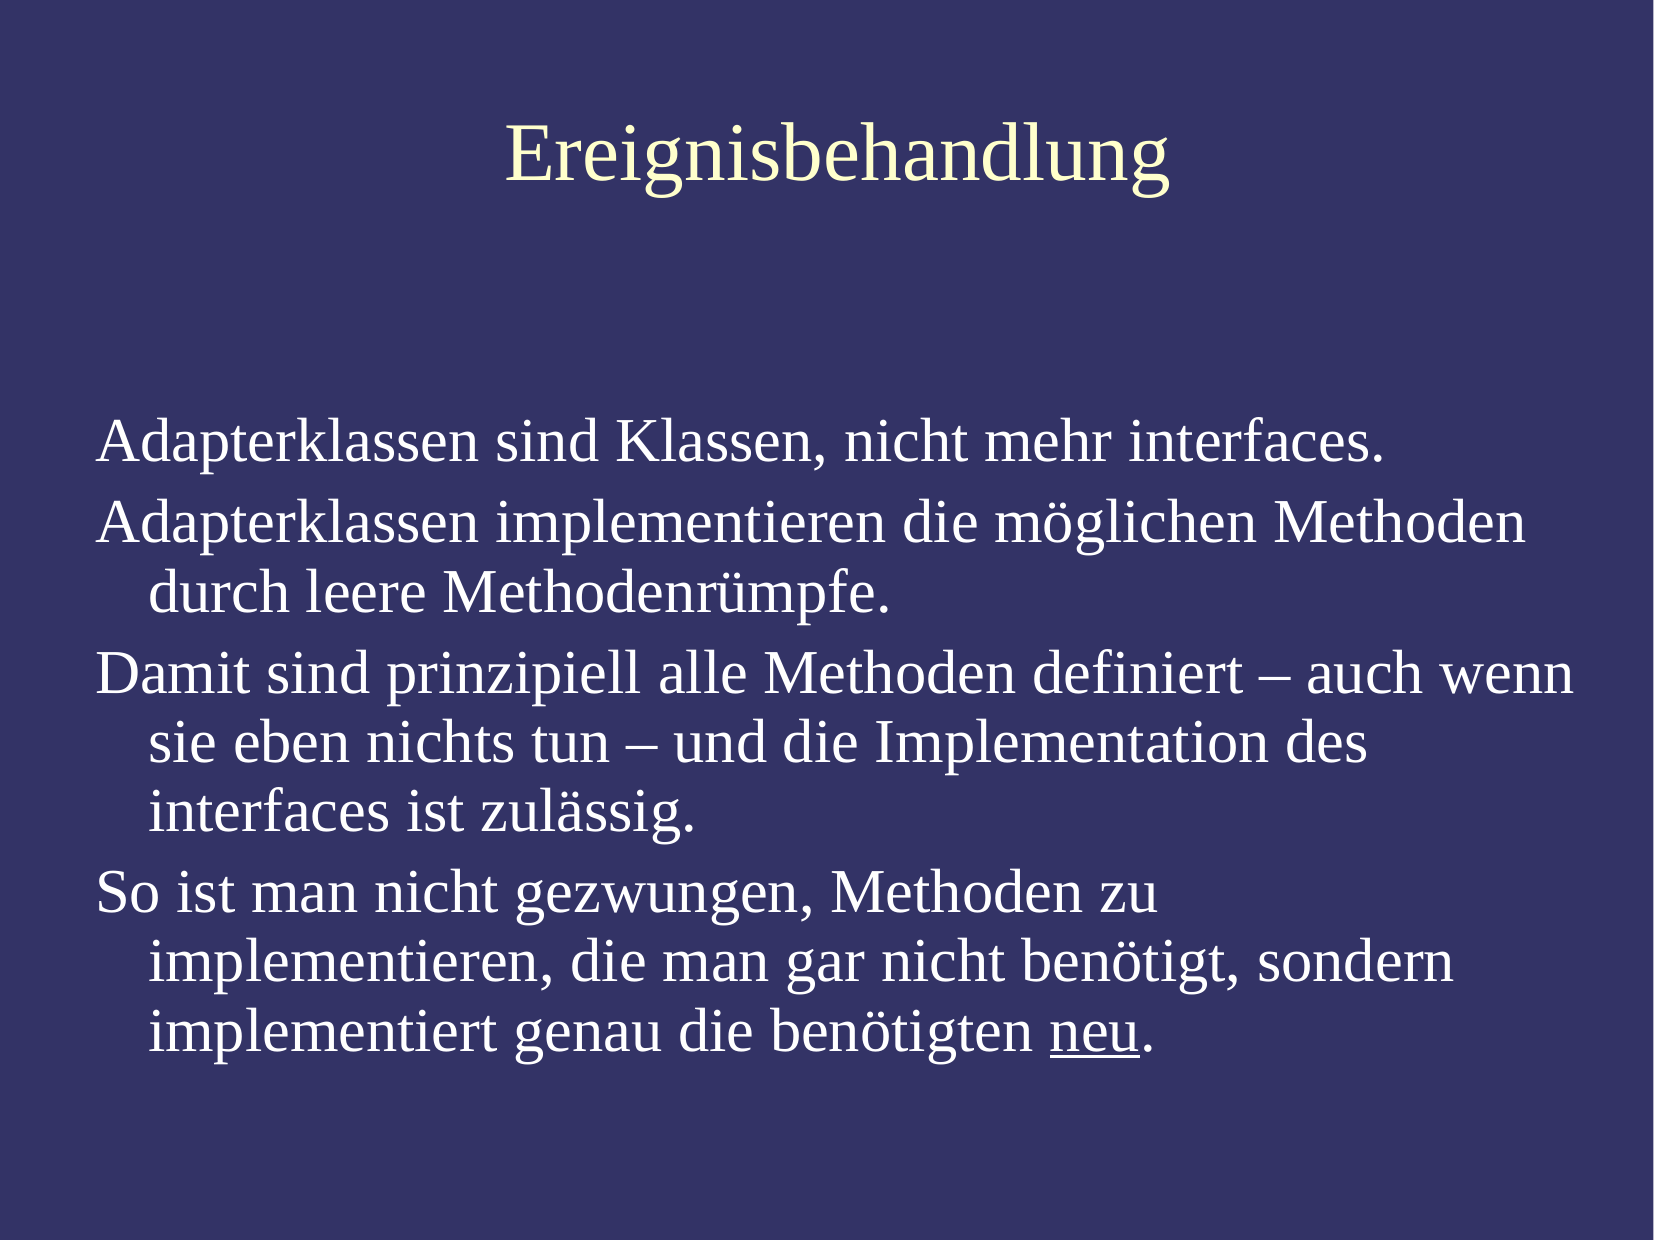

# Ereignisbehandlung
Adapterklassen sind Klassen, nicht mehr interfaces.
Adapterklassen implementieren die möglichen Methoden durch leere Methodenrümpfe.
Damit sind prinzipiell alle Methoden definiert – auch wenn sie eben nichts tun – und die Implementation des interfaces ist zulässig.
So ist man nicht gezwungen, Methoden zu implementieren, die man gar nicht benötigt, sondern implementiert genau die benötigten neu.